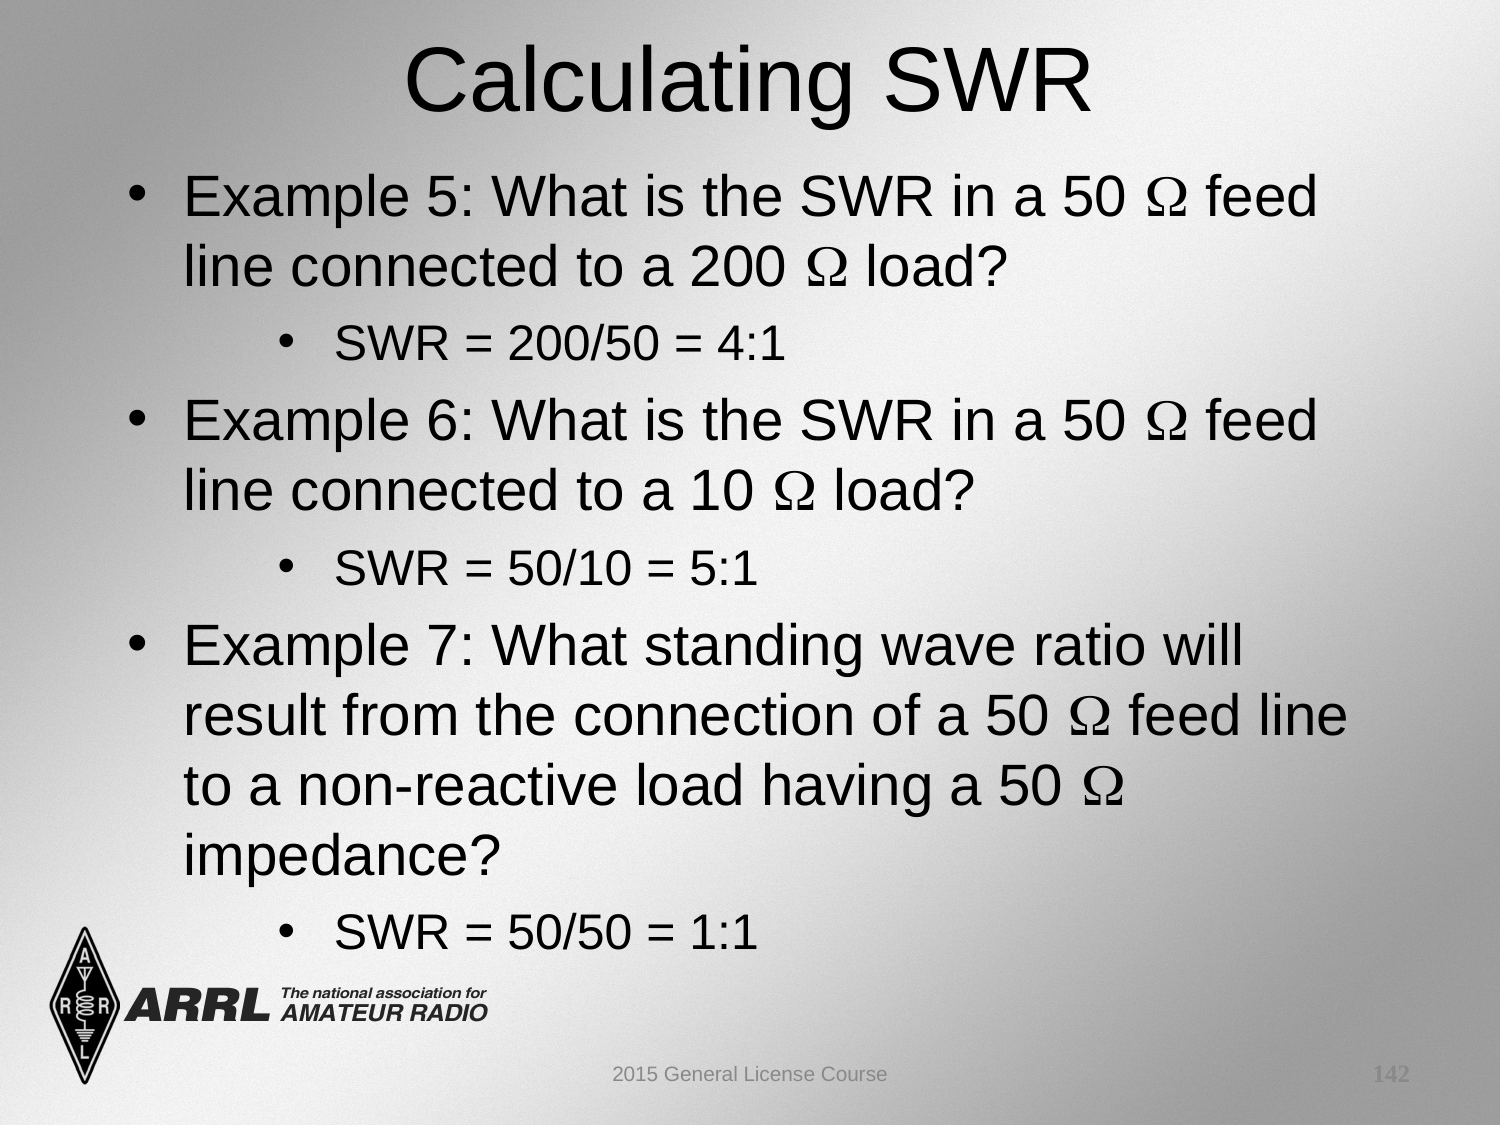

Calculating SWR
Example 5: What is the SWR in a 50  feed line connected to a 200  load?
SWR = 200/50 = 4:1
Example 6: What is the SWR in a 50  feed line connected to a 10  load?
SWR = 50/10 = 5:1
Example 7: What standing wave ratio will result from the connection of a 50  feed line to a non-reactive load having a 50  impedance?
SWR = 50/50 = 1:1
2015 General License Course